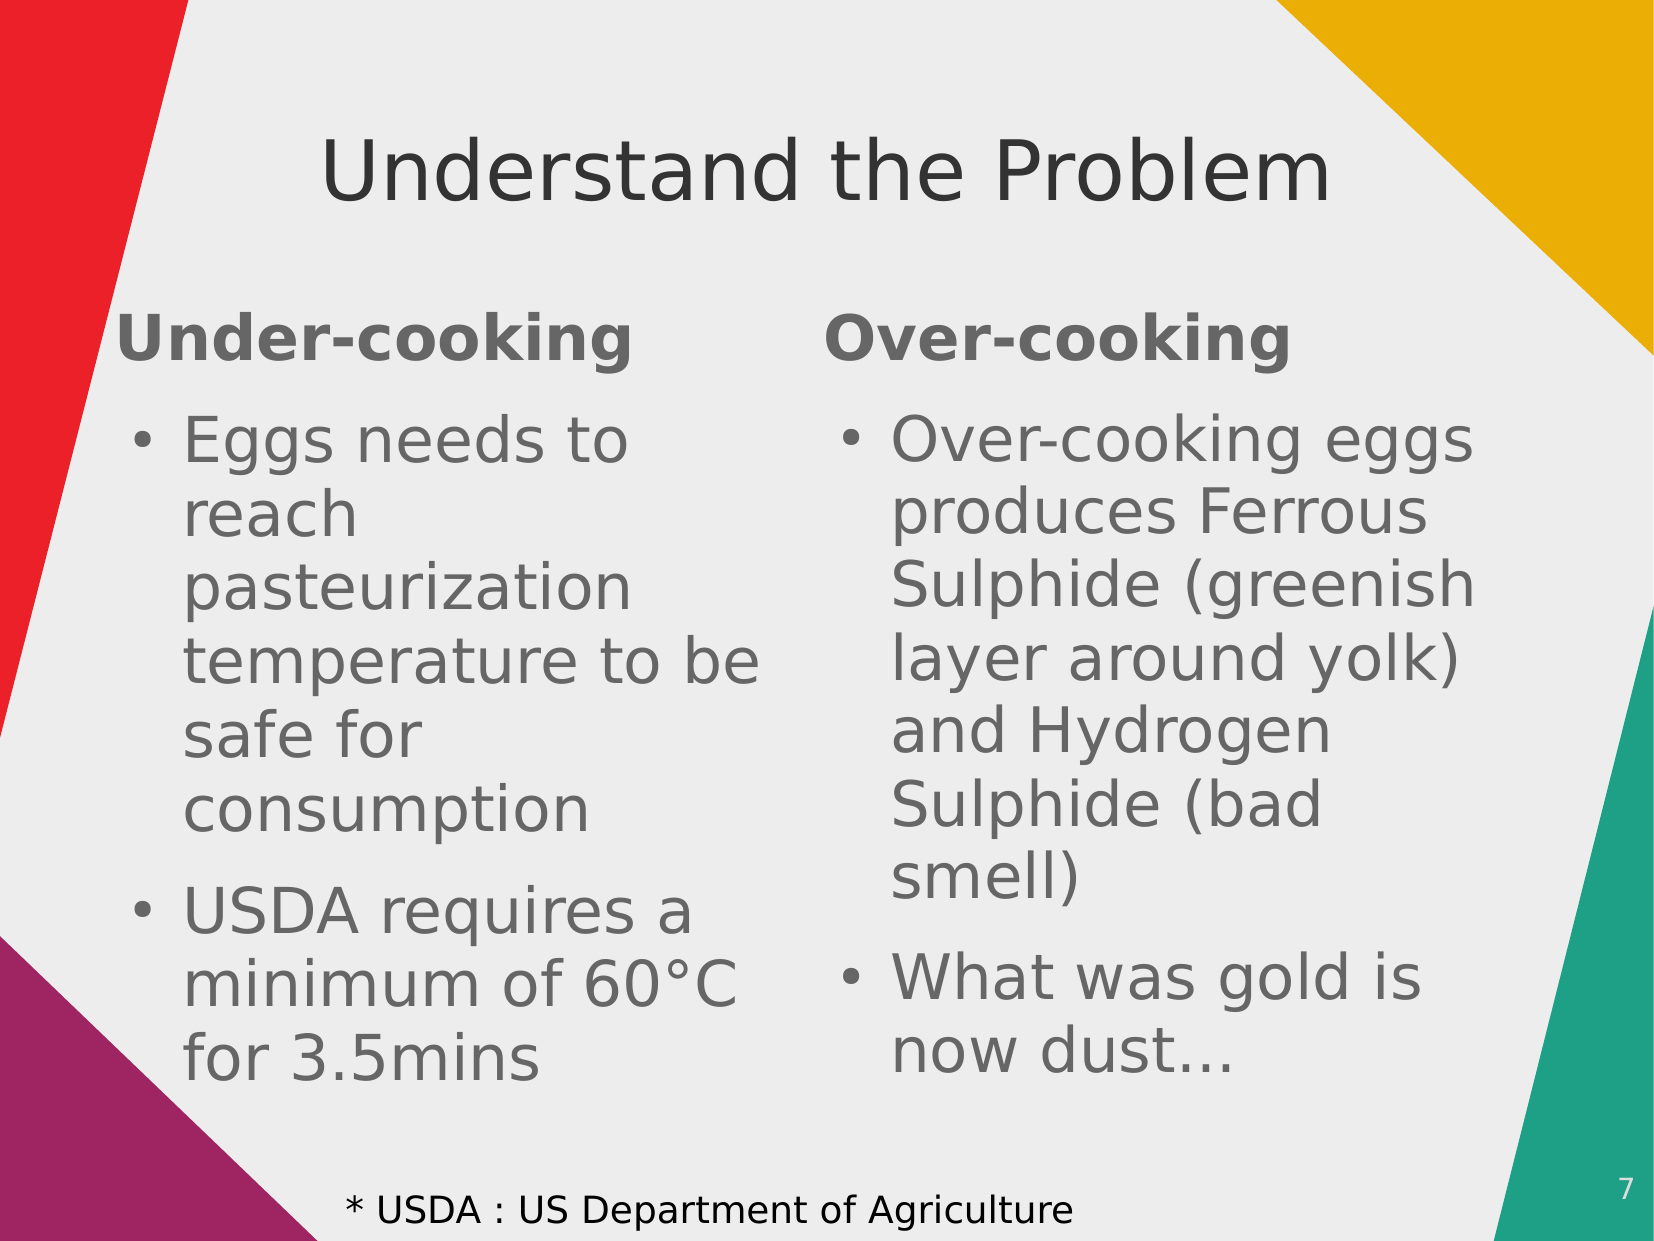

# Understand the Problem
Under-cooking
Eggs needs to reach pasteurization temperature to be safe for consumption
USDA requires a minimum of 60°C for 3.5mins
Over-cooking
Over-cooking eggs produces Ferrous Sulphide (greenish layer around yolk) and Hydrogen Sulphide (bad smell)
What was gold is now dust...
7
* USDA : US Department of Agriculture